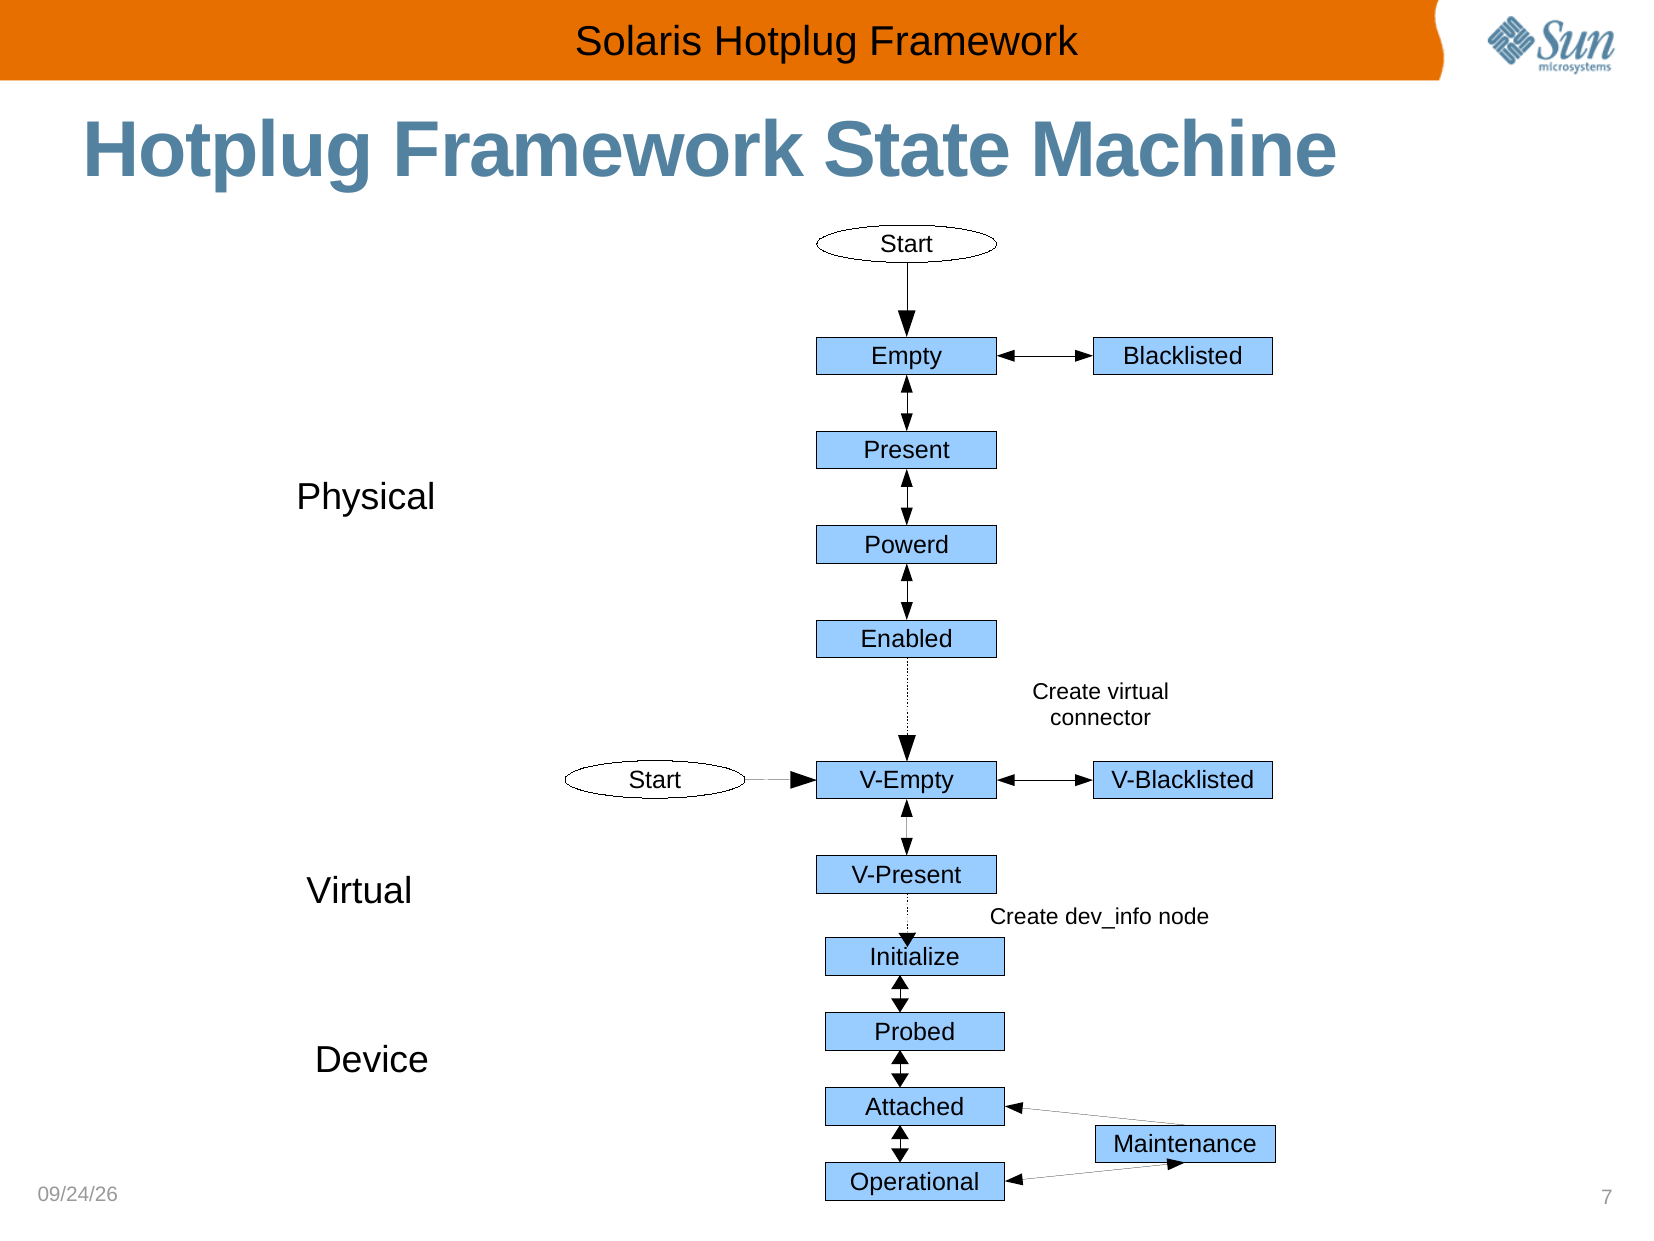

# Hotplug Framework State Machine
Start
Empty
Blacklisted
Present
Powerd
Enabled
Start
V-Empty
V-Blacklisted
V-Present
Create dev_info node
Initialize
Probed
Attached
Maintenance
Operational
Physical
Create virtual connector
Virtual
Device
7